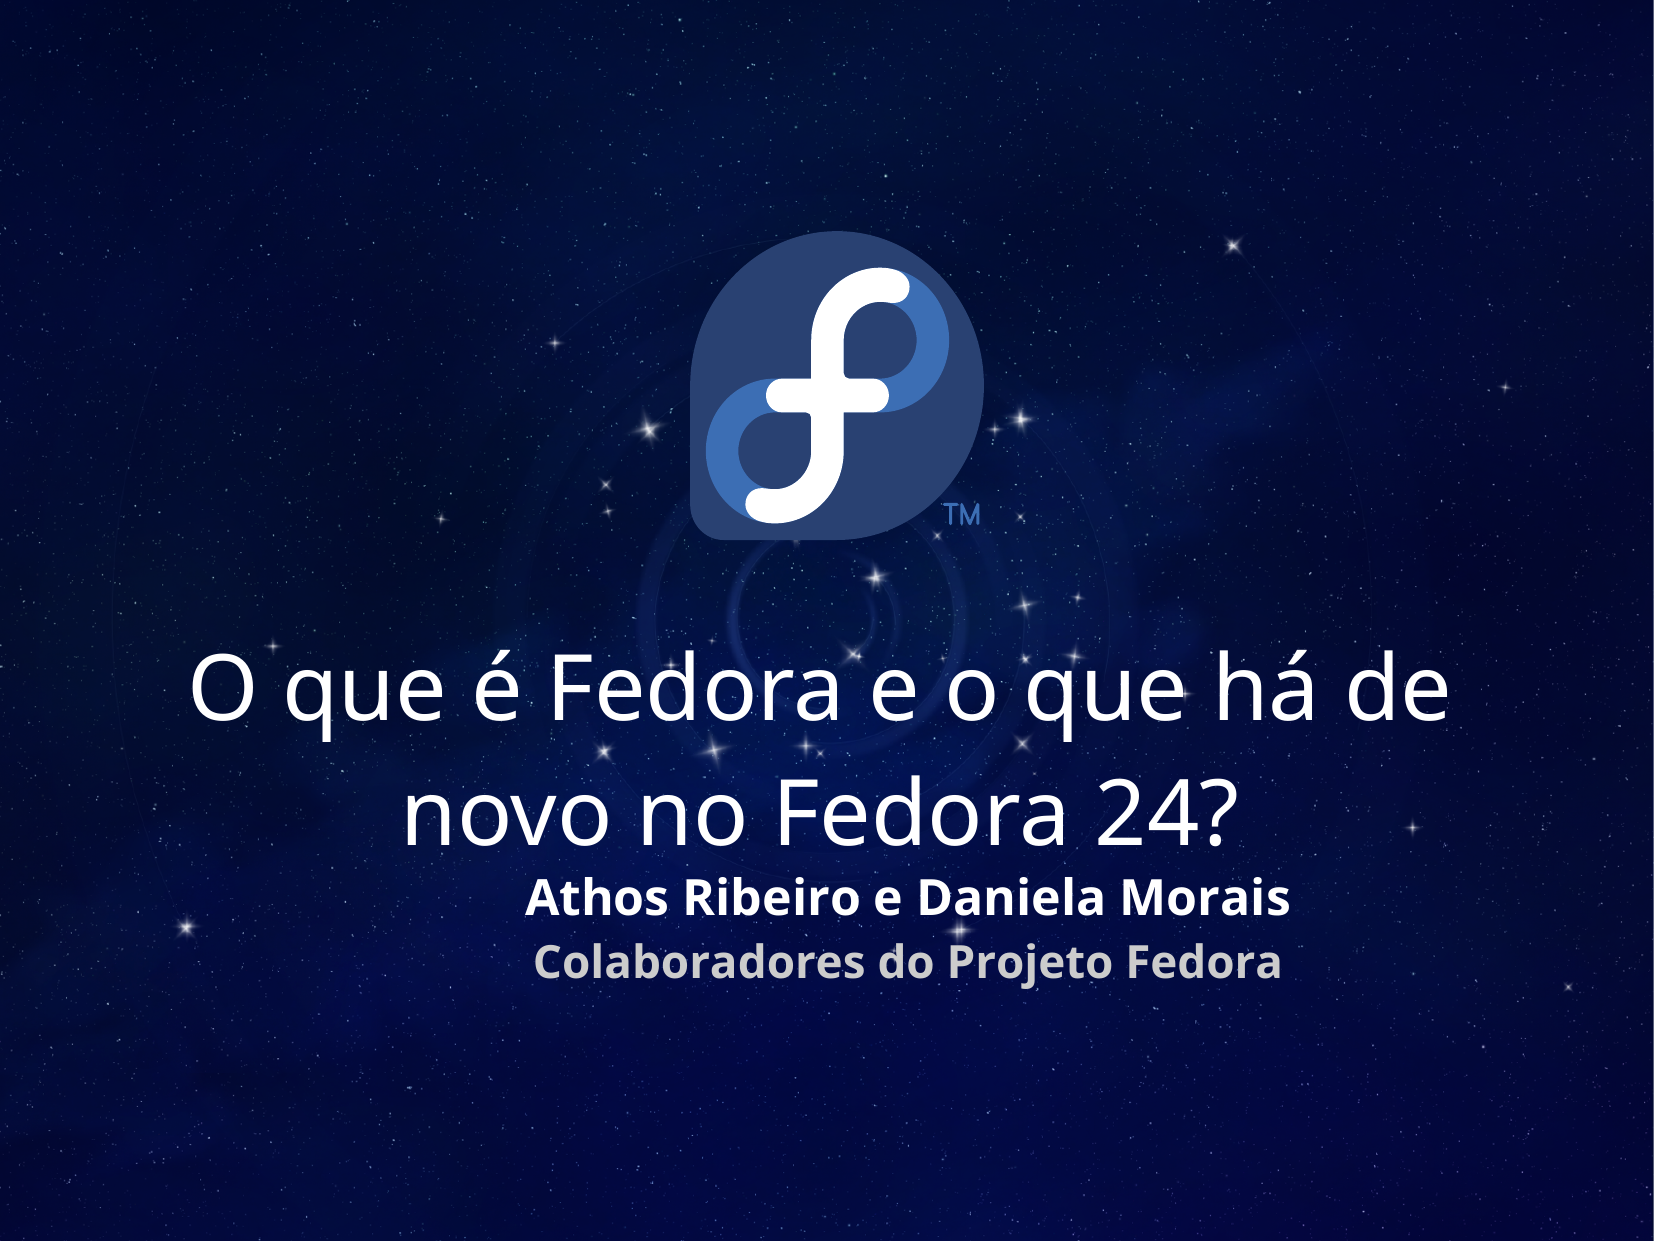

O que é Fedora e o que há de novo no Fedora 24?
Athos Ribeiro e Daniela Morais
Colaboradores do Projeto Fedora